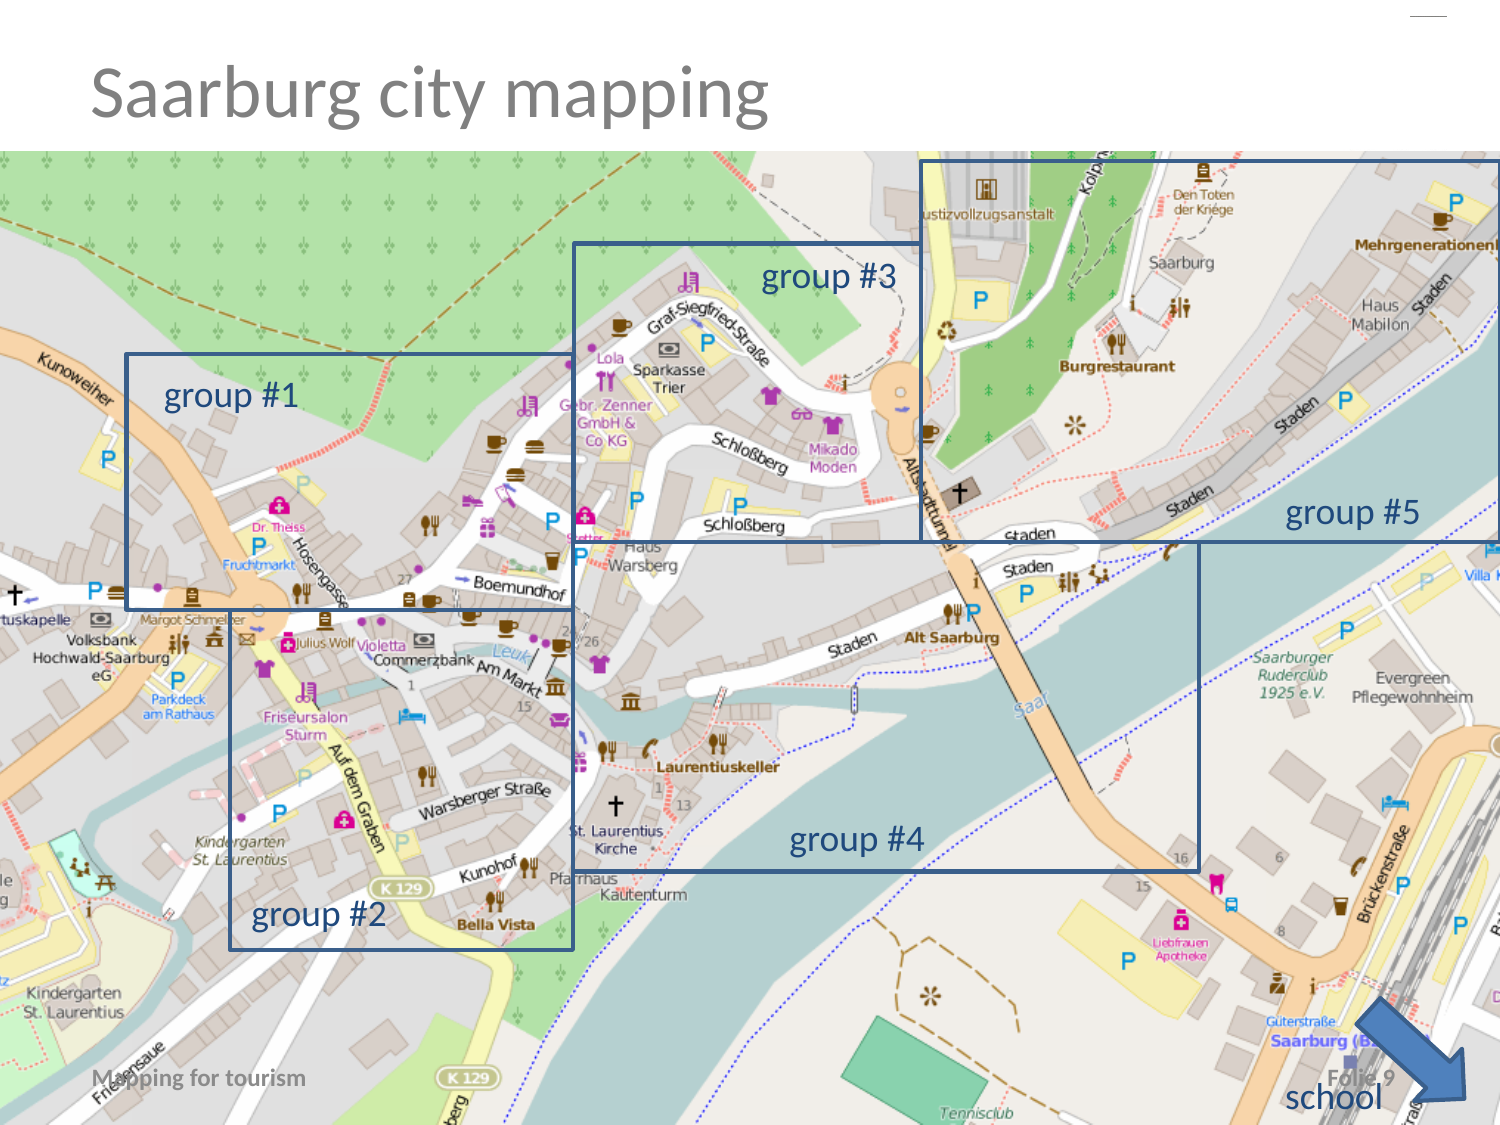

# Saarburg city mapping
group #3
group #1
group #5
group #4
group #2
Mapping for tourism
Folie
school